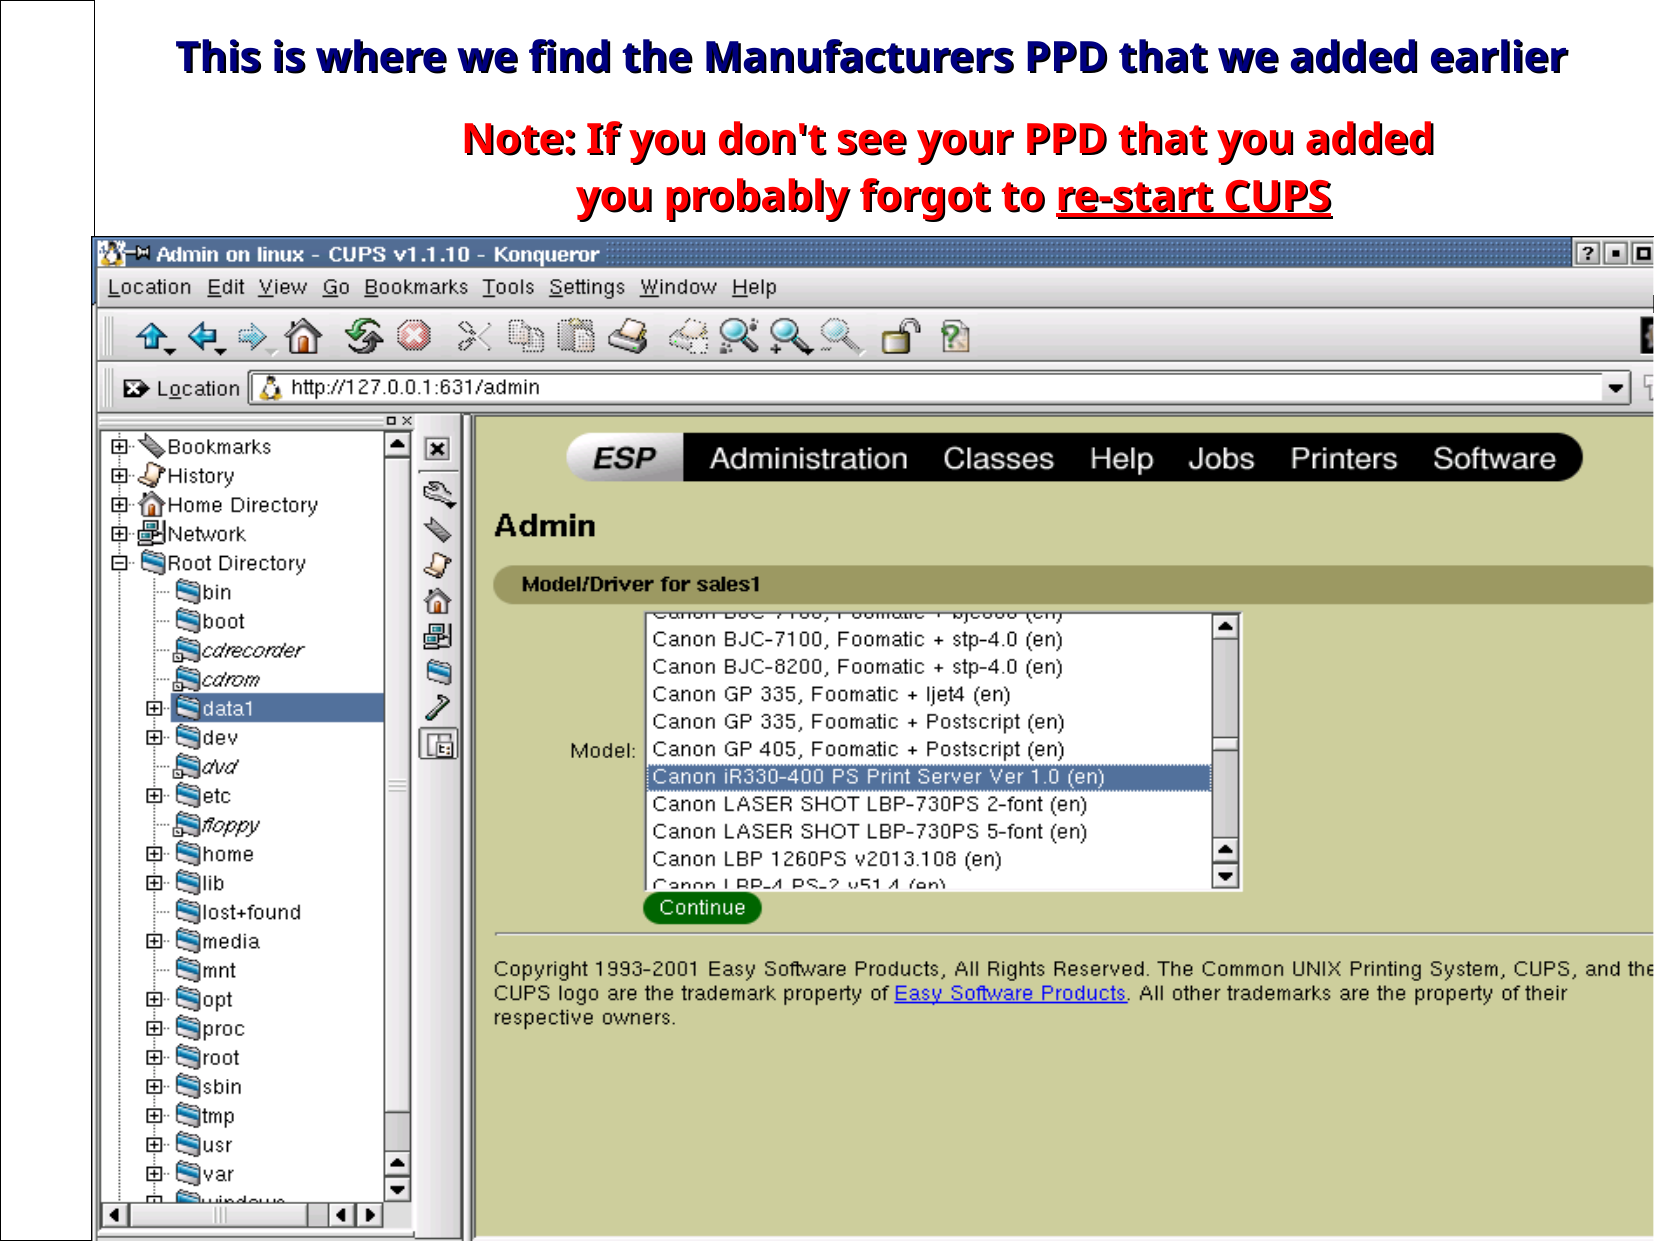

This is where we find the Manufacturers PPD that we added earlier
Note: If you don't see your PPD that you added
you probably forgot to re-start CUPS